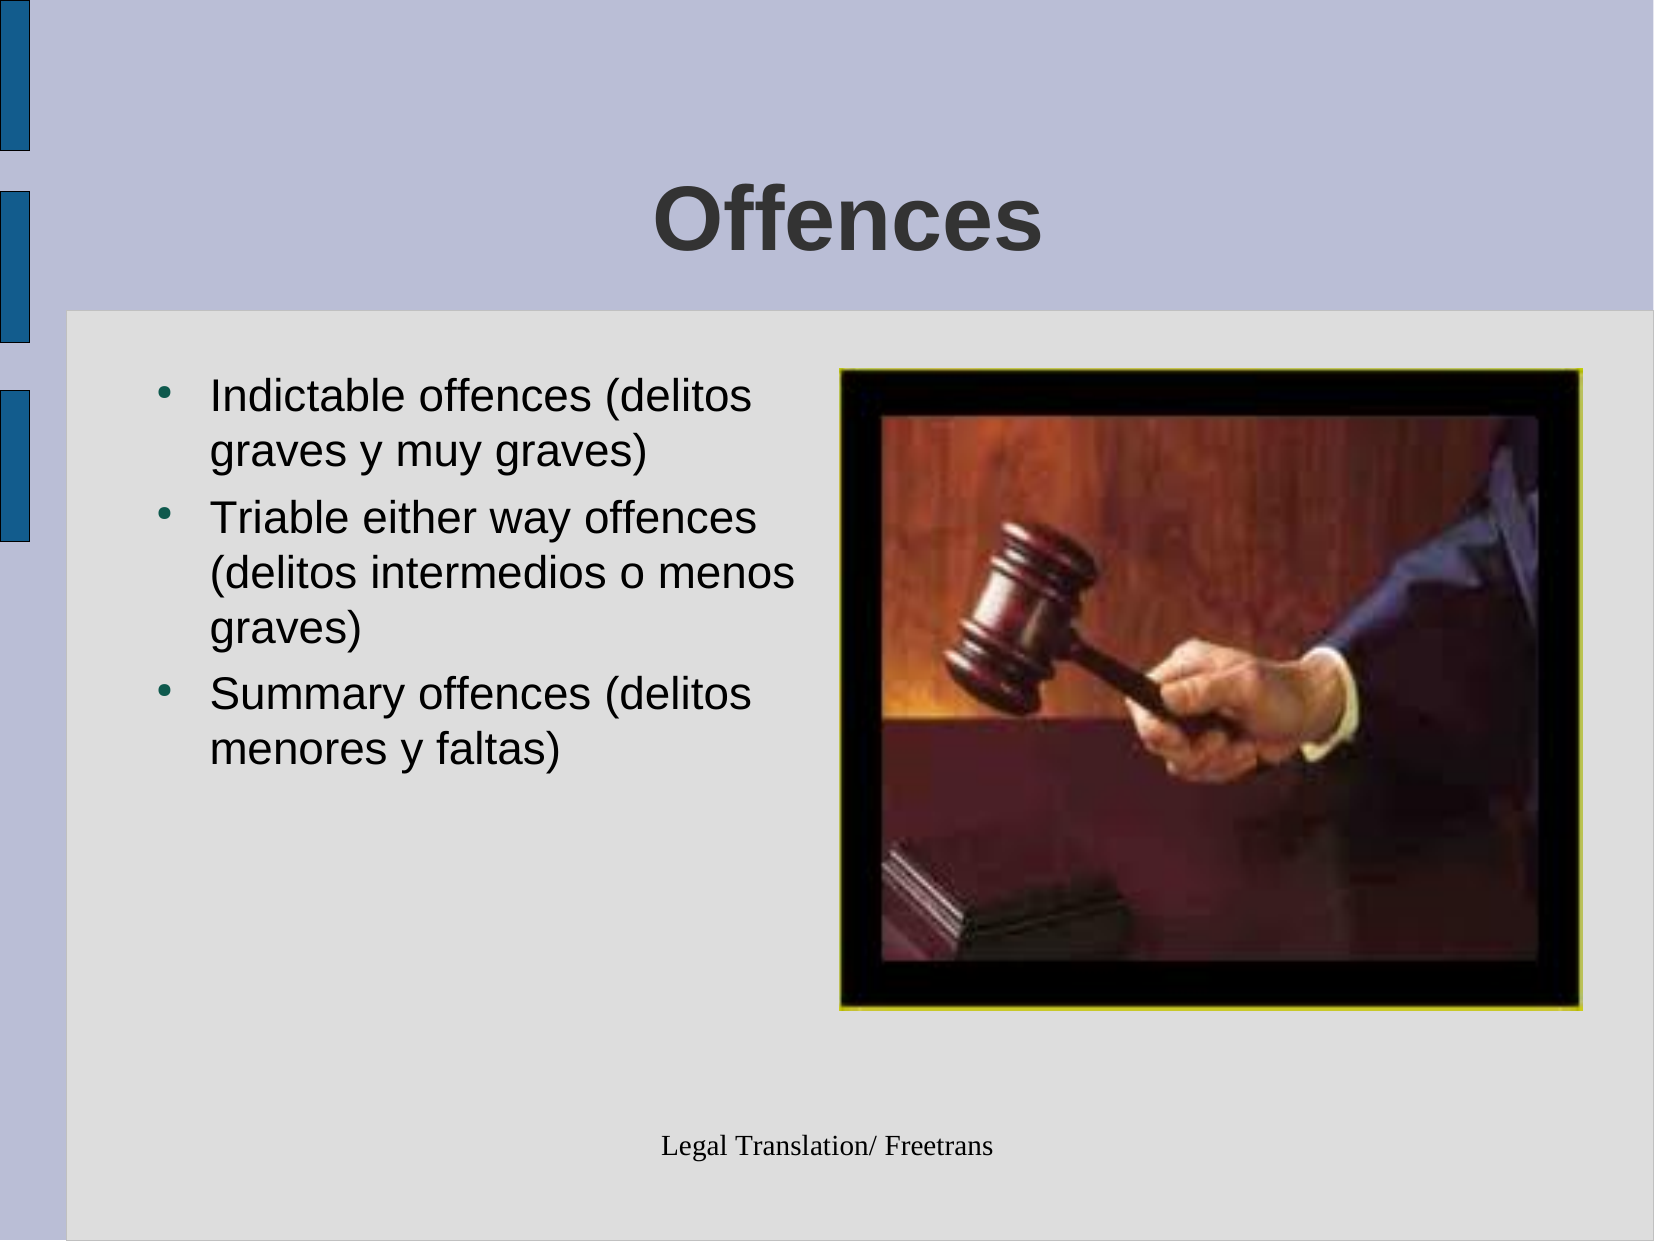

# Offences
Indictable offences (delitos graves y muy graves)
Triable either way offences (delitos intermedios o menos graves)
Summary offences (delitos menores y faltas)
Legal Translation/ Freetrans